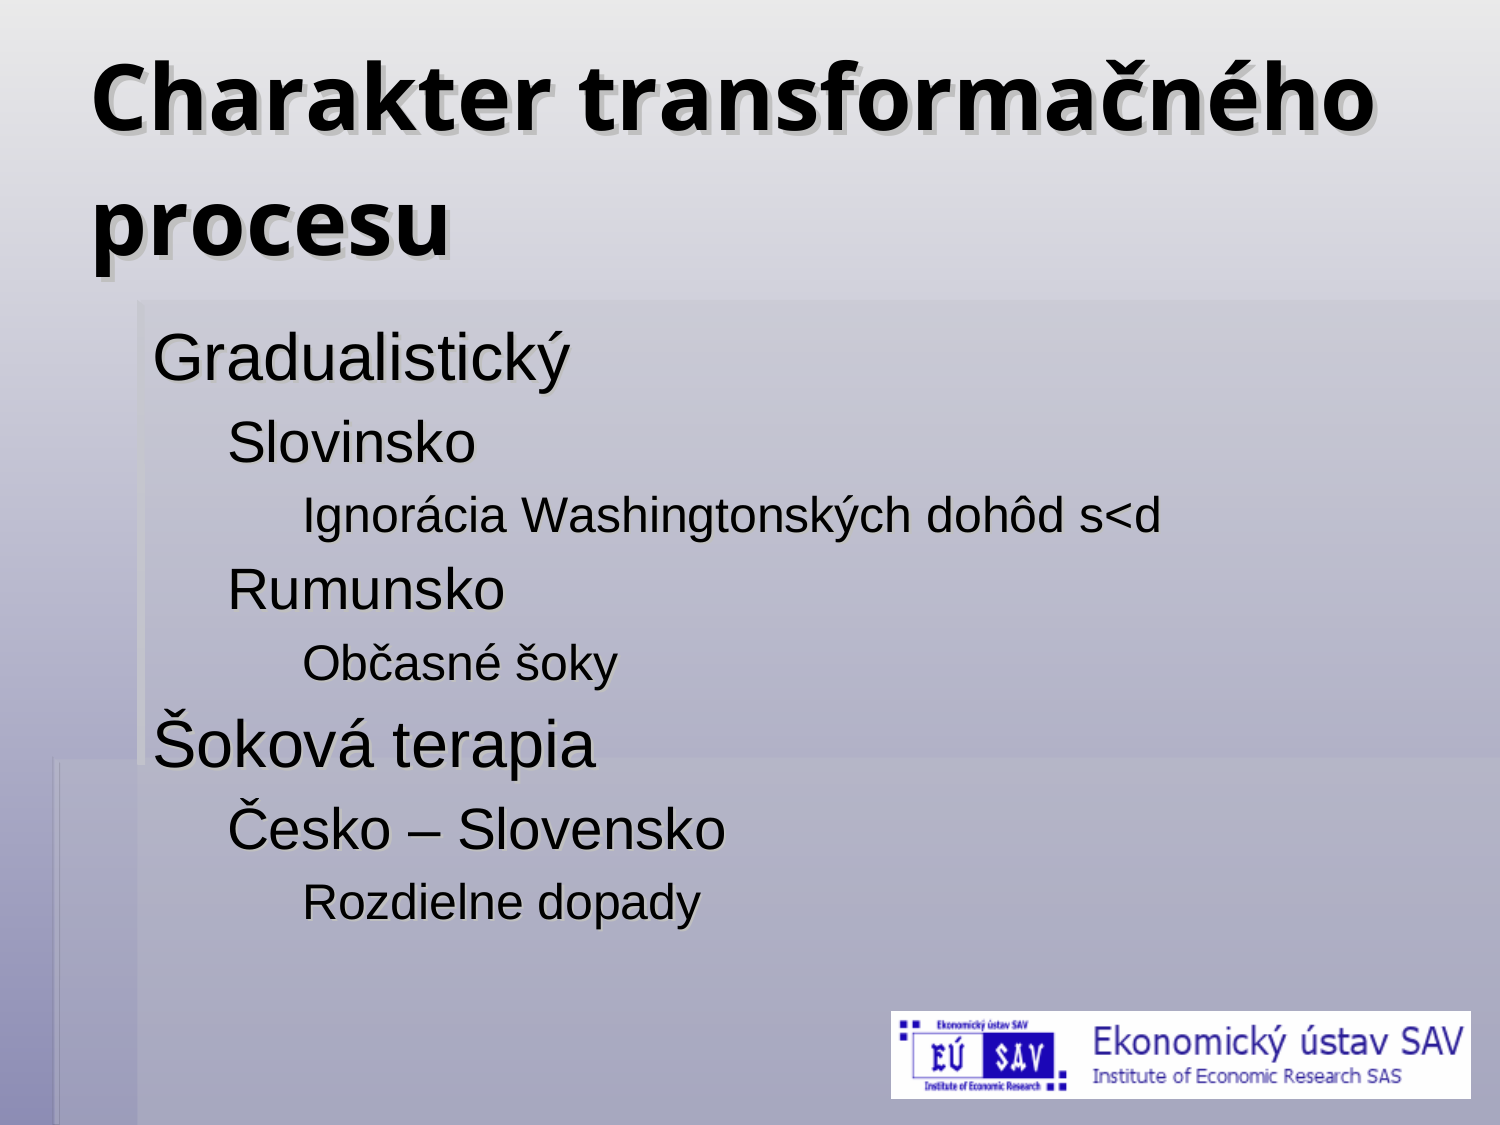

# Charakter transformačného procesu
Gradualistický
Slovinsko
Ignorácia Washingtonských dohôd s<d
Rumunsko
Občasné šoky
Šoková terapia
Česko – Slovensko
Rozdielne dopady